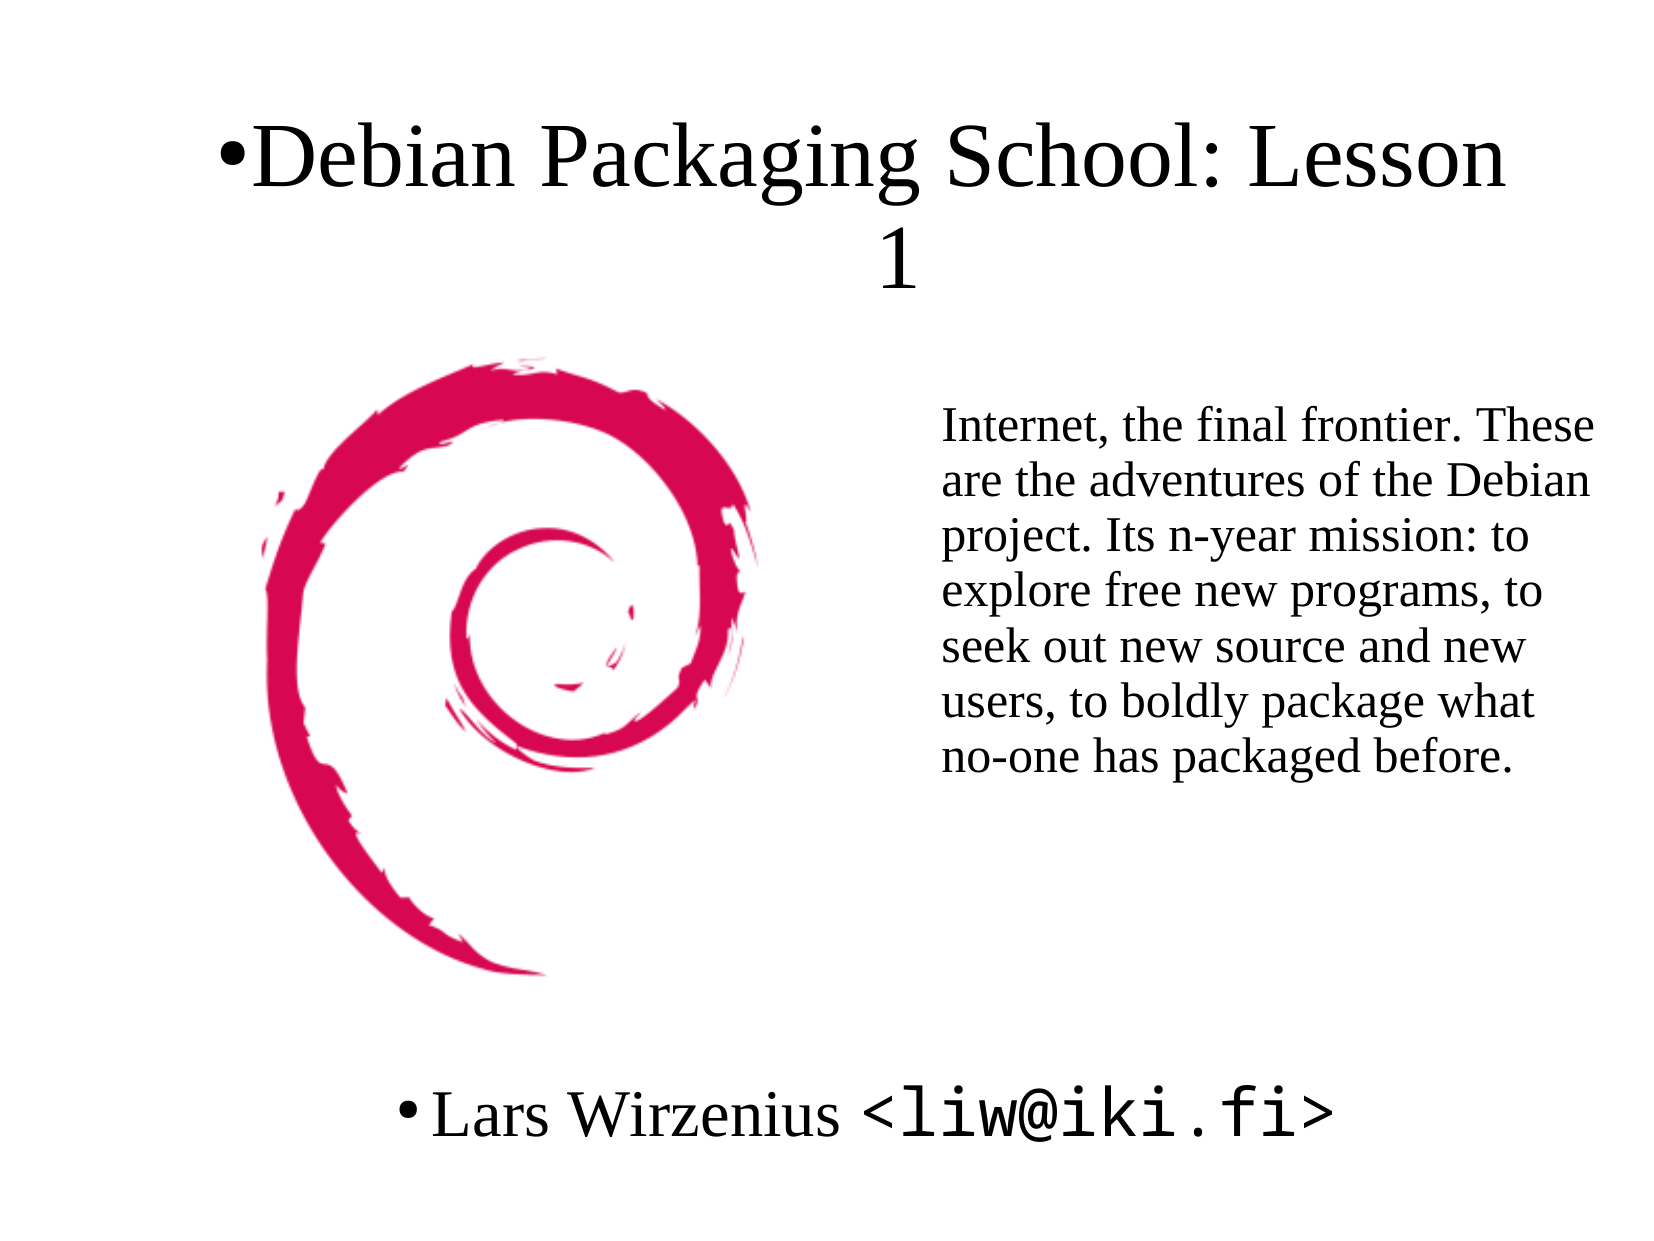

# Debian Packaging School: Lesson 1
Internet, the final frontier. These
are the adventures of the Debian
project. Its n-year mission: to
explore free new programs, to
seek out new source and new
users, to boldly package what
no-one has packaged before.
Lars Wirzenius <liw@iki.fi>